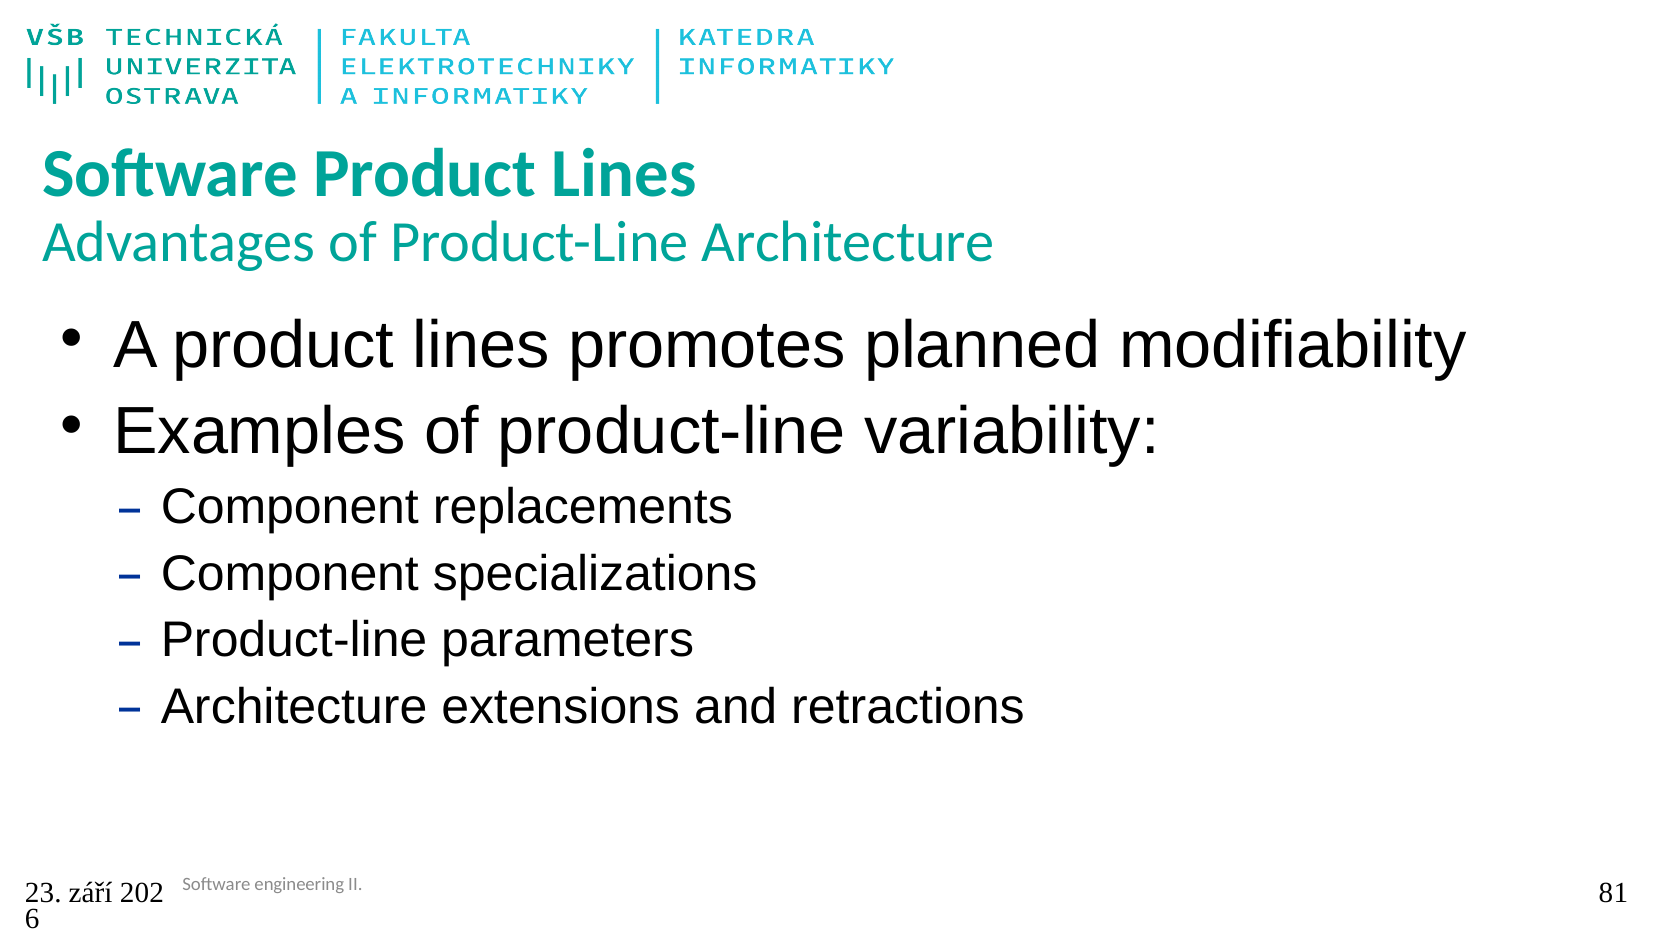

Software Product Lines
Advantages of Product-Line Architecture
# A product lines promotes planned modifiability
Examples of product-line variability:
Component replacements
Component specializations
Product-line parameters
Architecture extensions and retractions
Software engineering II.
81